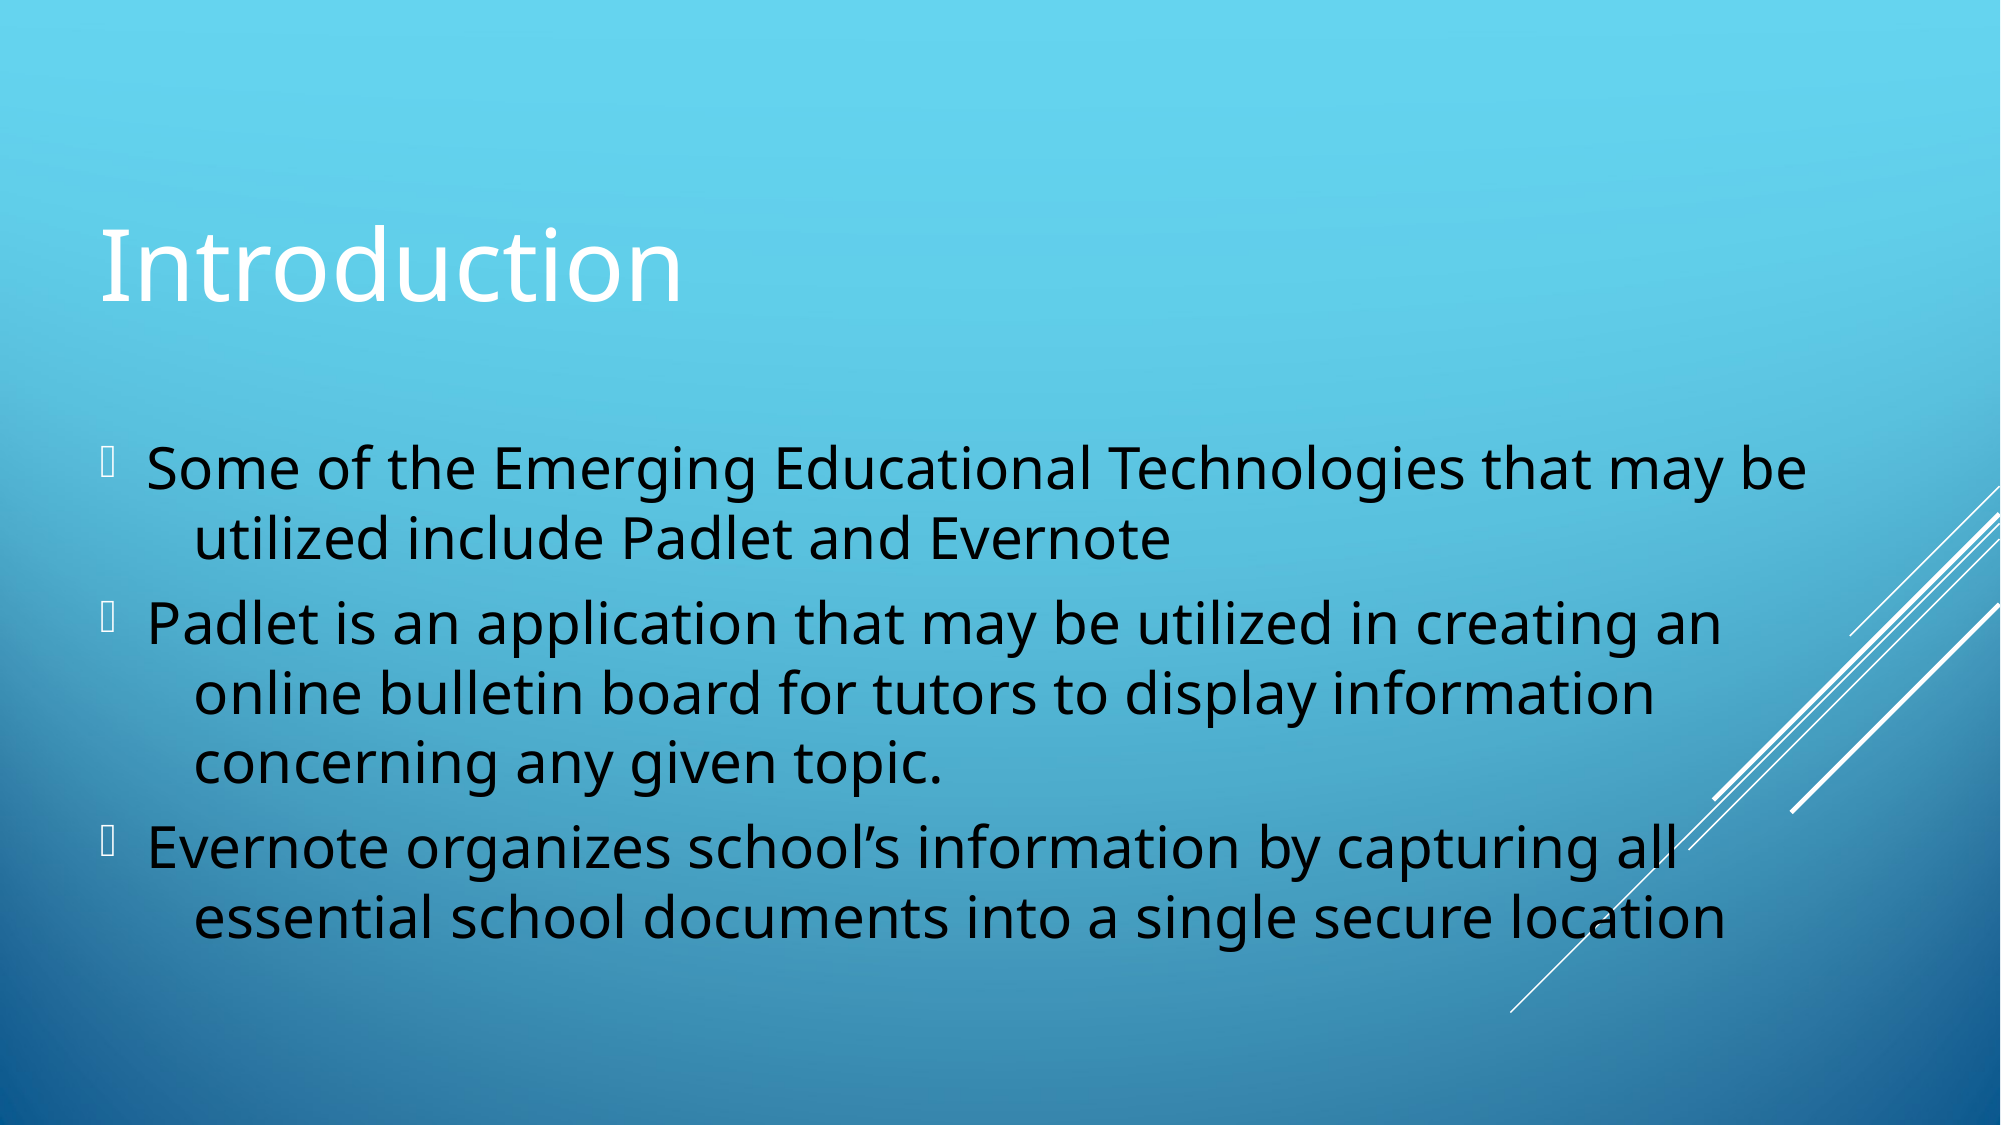

# Introduction
Some of the Emerging Educational Technologies that may be utilized include Padlet and Evernote
Padlet is an application that may be utilized in creating an online bulletin board for tutors to display information concerning any given topic.
Evernote organizes school’s information by capturing all essential school documents into a single secure location